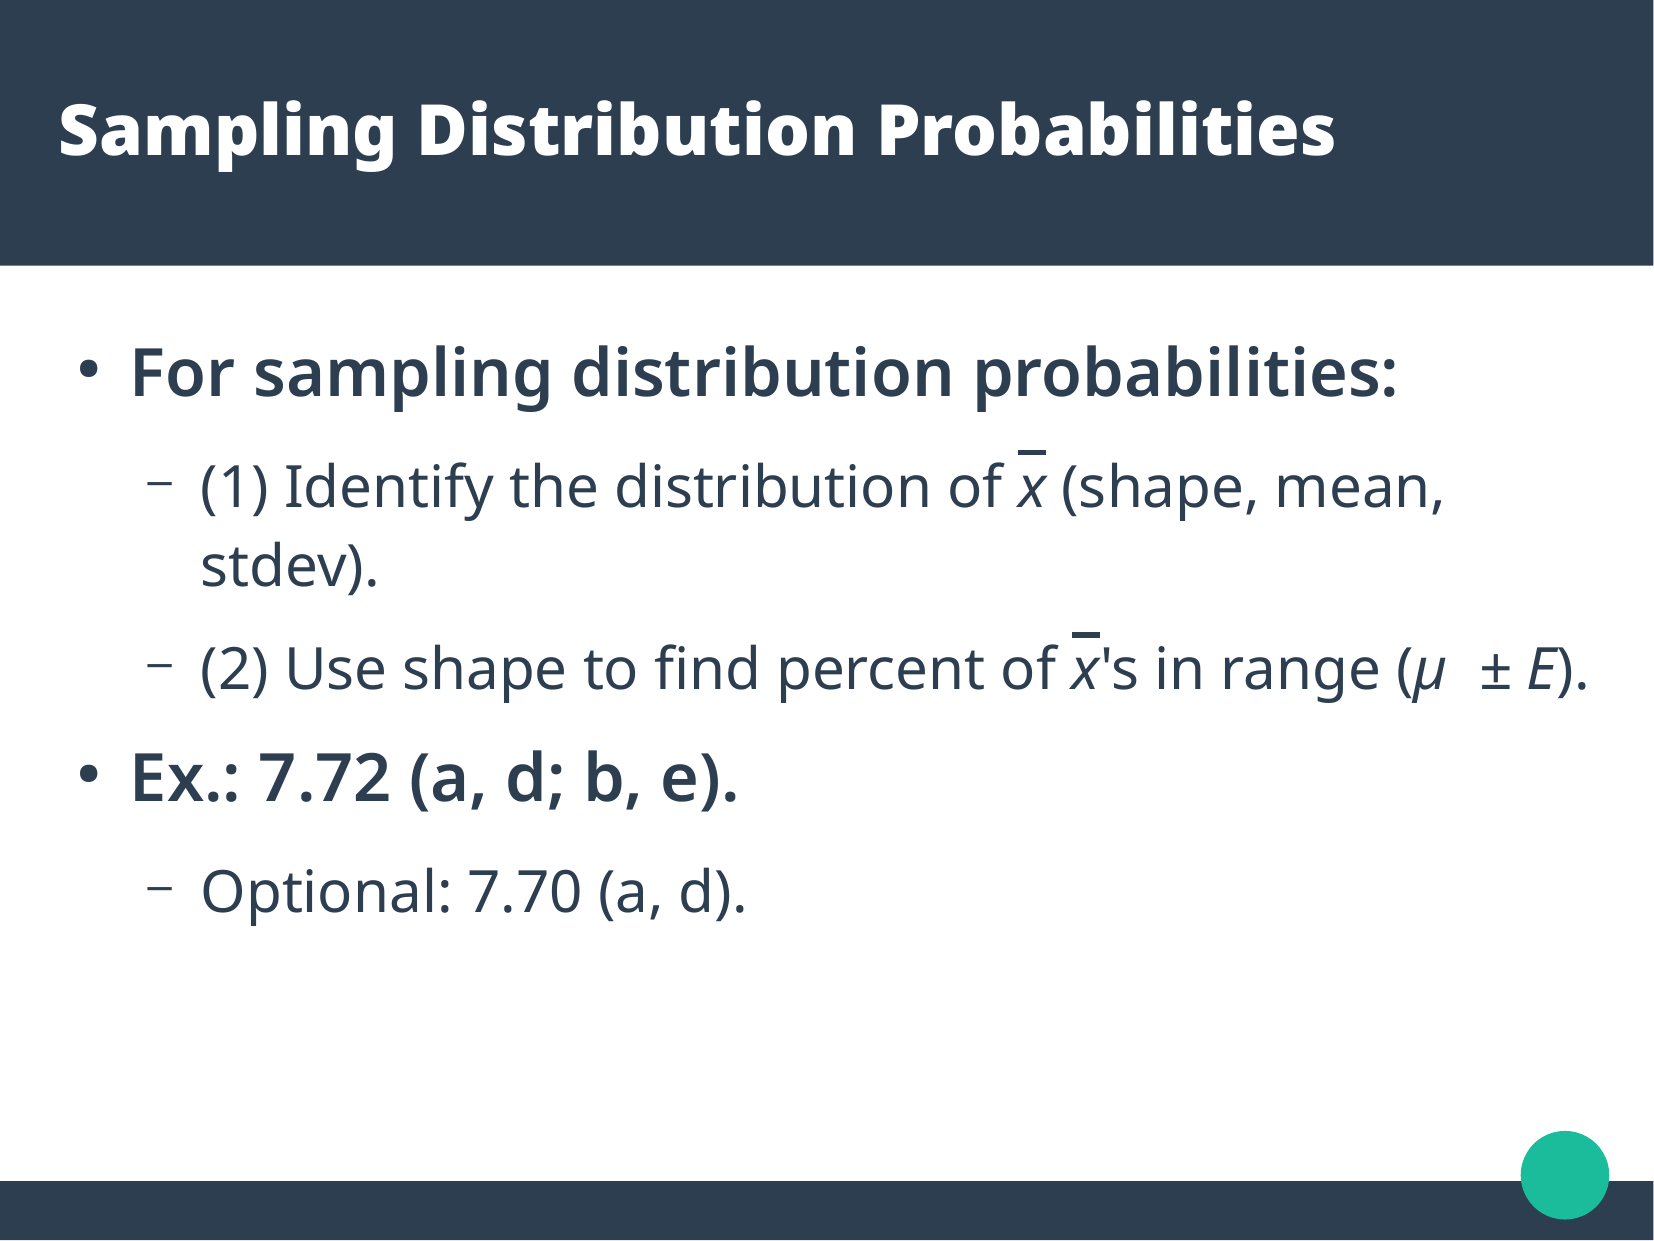

# Sampling Distribution Probabilities
For sampling distribution probabilities:
(1) Identify the distribution of x (shape, mean, stdev).
(2) Use shape to find percent of x's in range (μ ± E).
Ex.: 7.72 (a, d; b, e).
Optional: 7.70 (a, d).